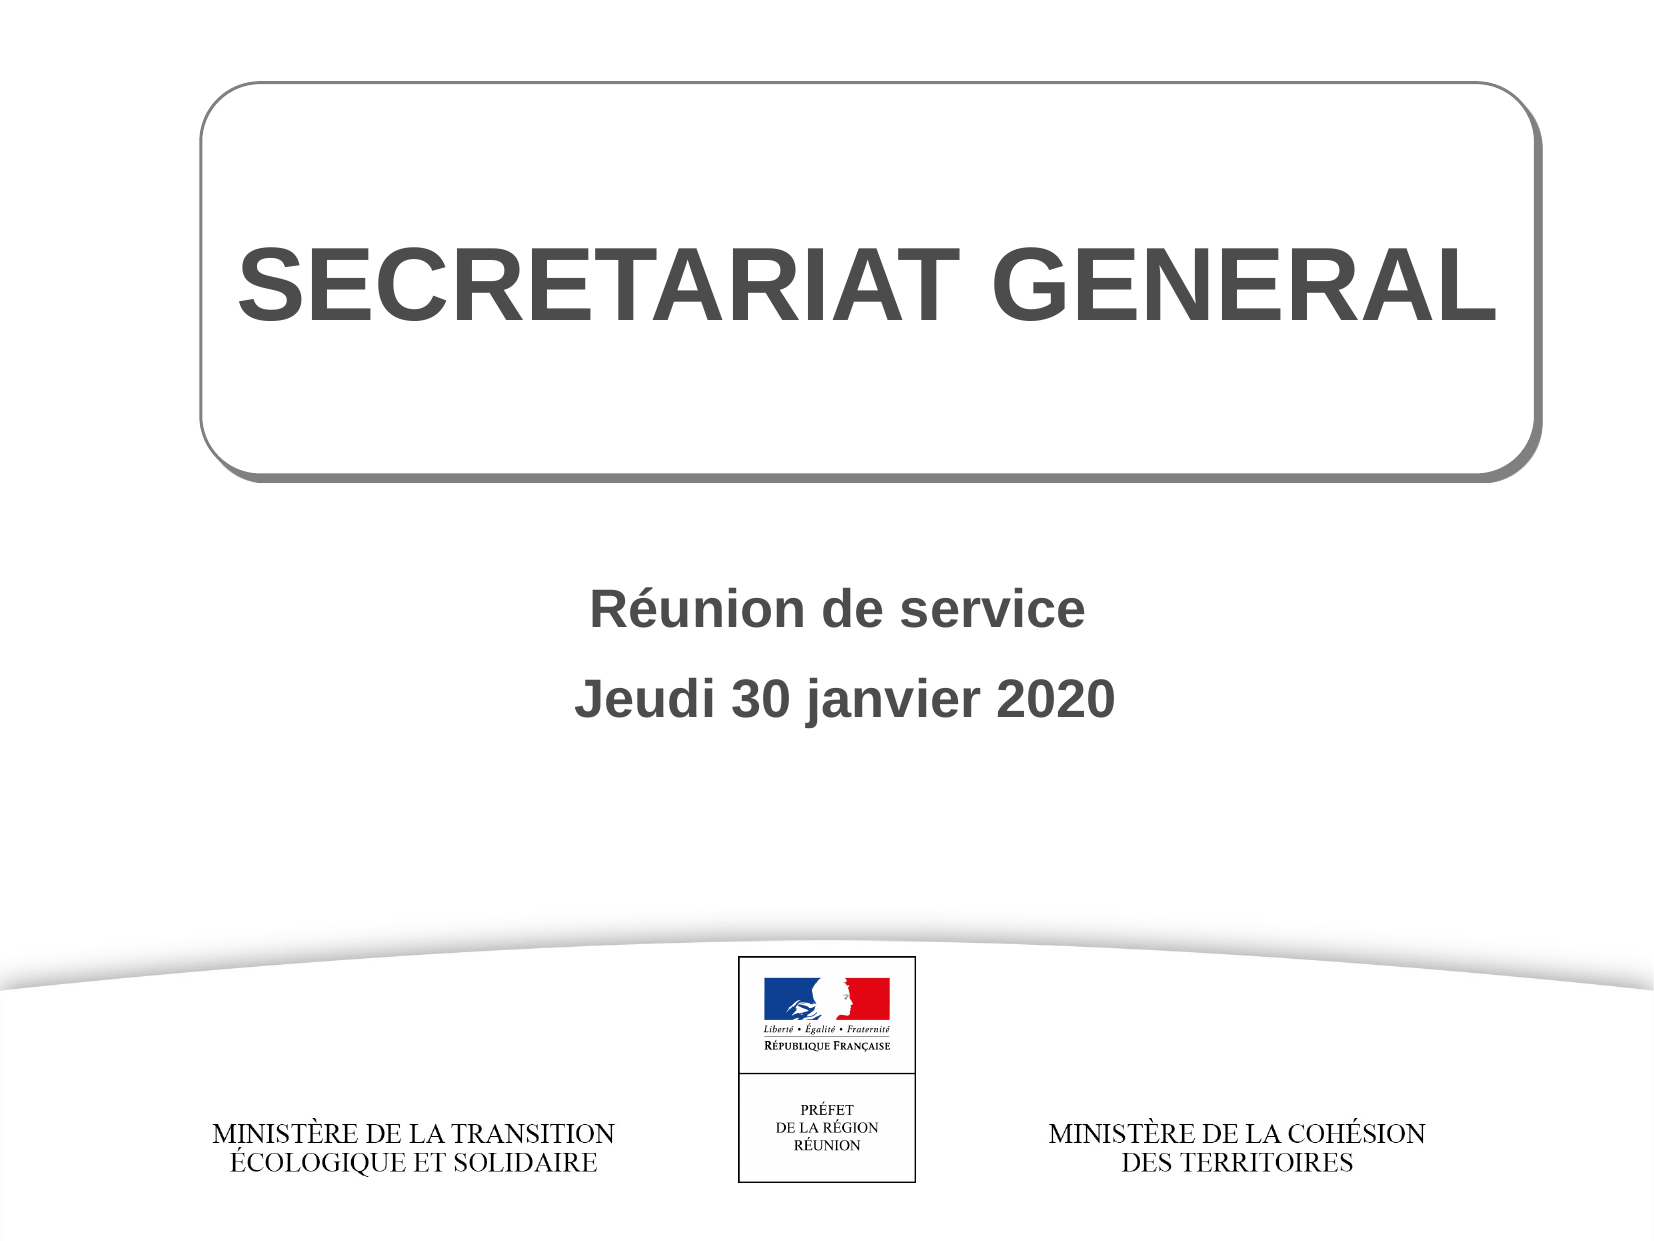

# Titre
SECRETARIAT GENERAL
Réunion de service
Jeudi 30 janvier 2020